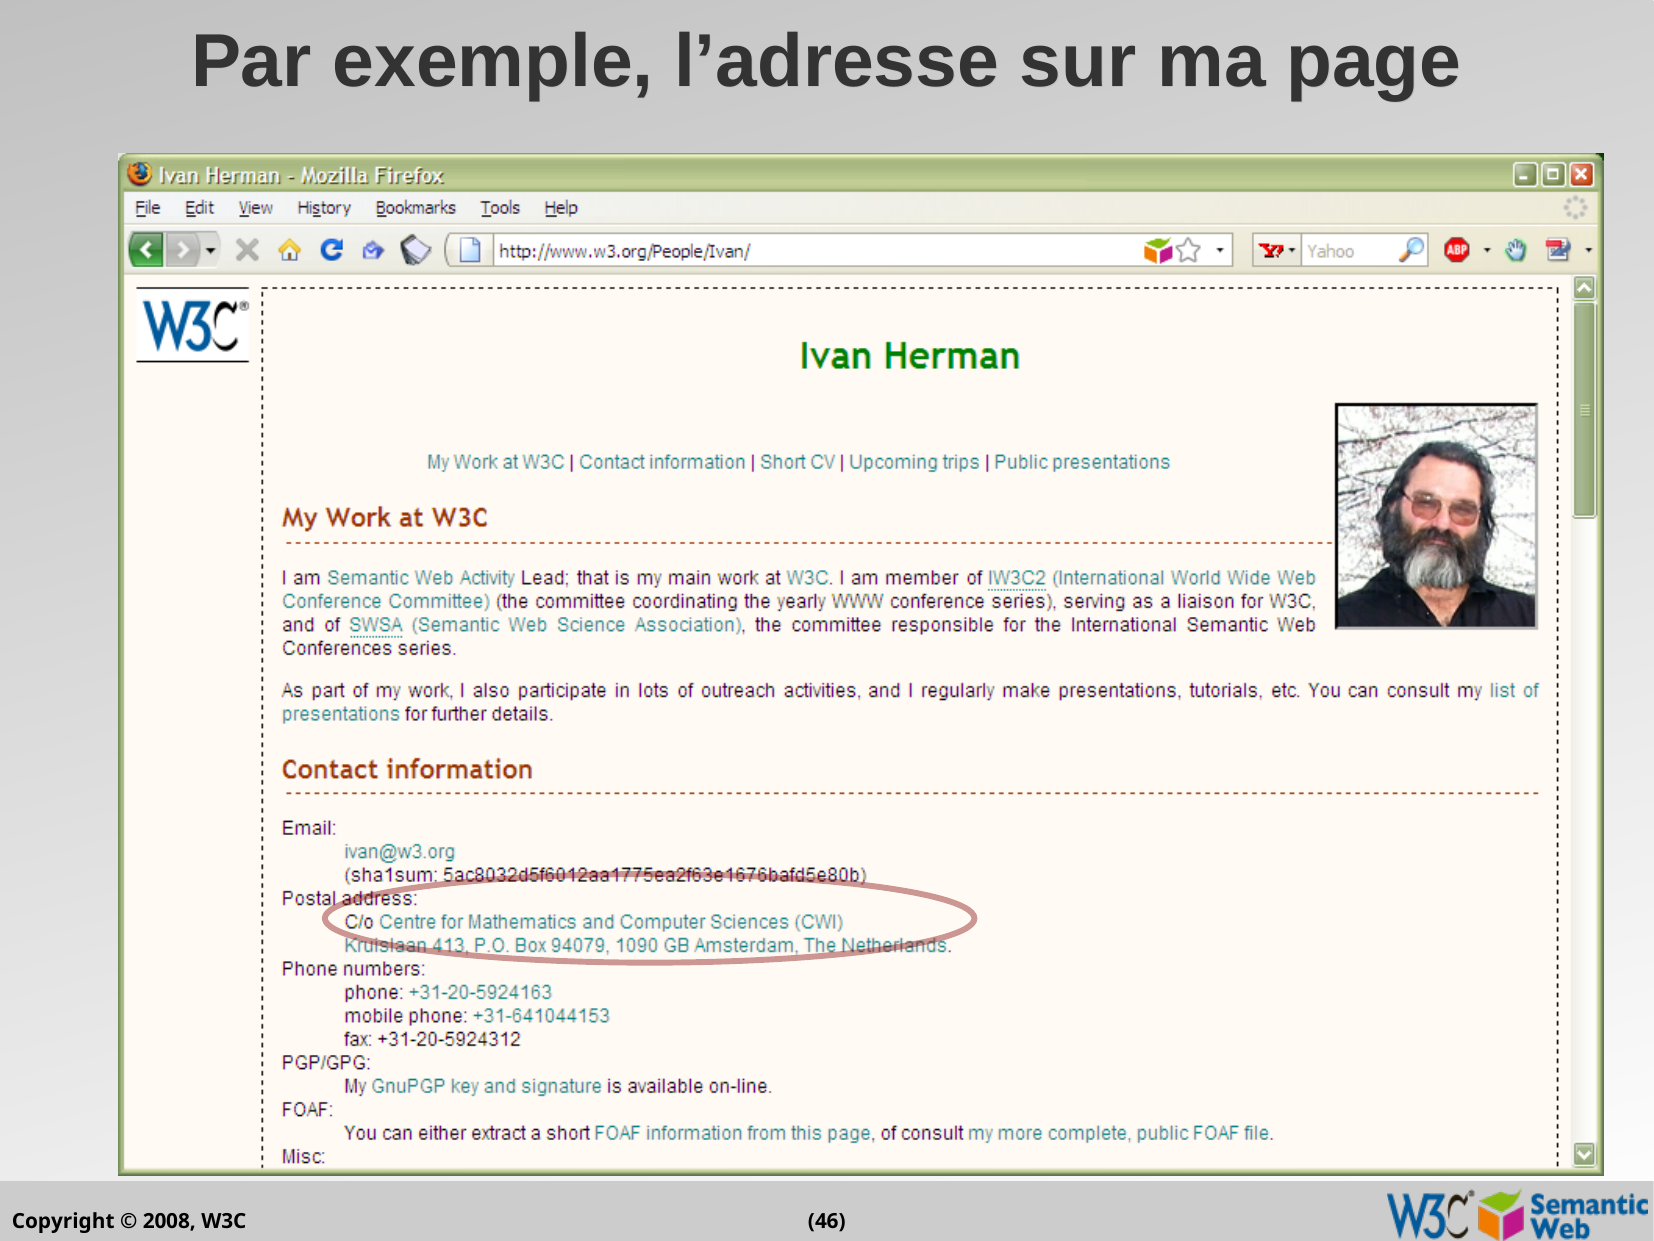

# Par exemple, l’adresse sur ma page